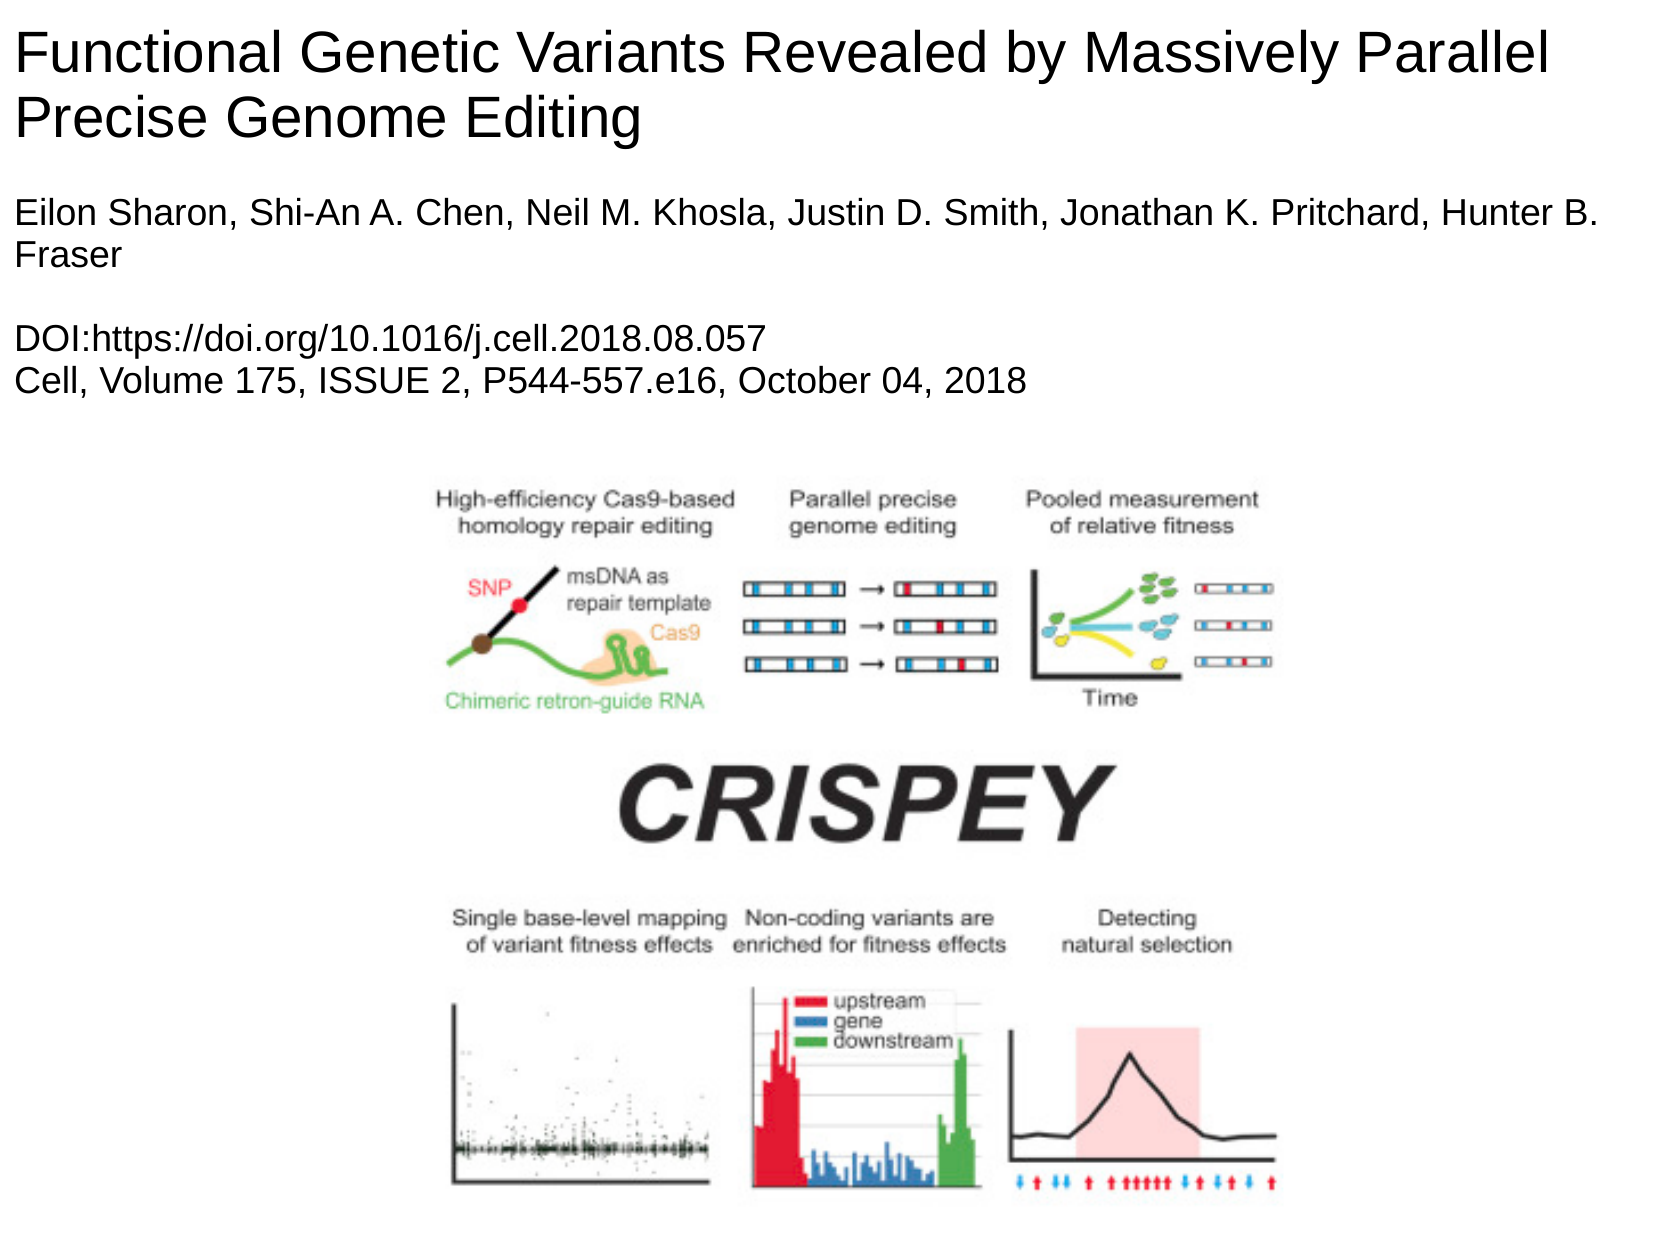

Functional Genetic Variants Revealed by Massively Parallel Precise Genome Editing
Eilon Sharon, Shi-An A. Chen, Neil M. Khosla, Justin D. Smith, Jonathan K. Pritchard, Hunter B. Fraser
DOI:https://doi.org/10.1016/j.cell.2018.08.057
Cell, Volume 175, ISSUE 2, P544-557.e16, October 04, 2018